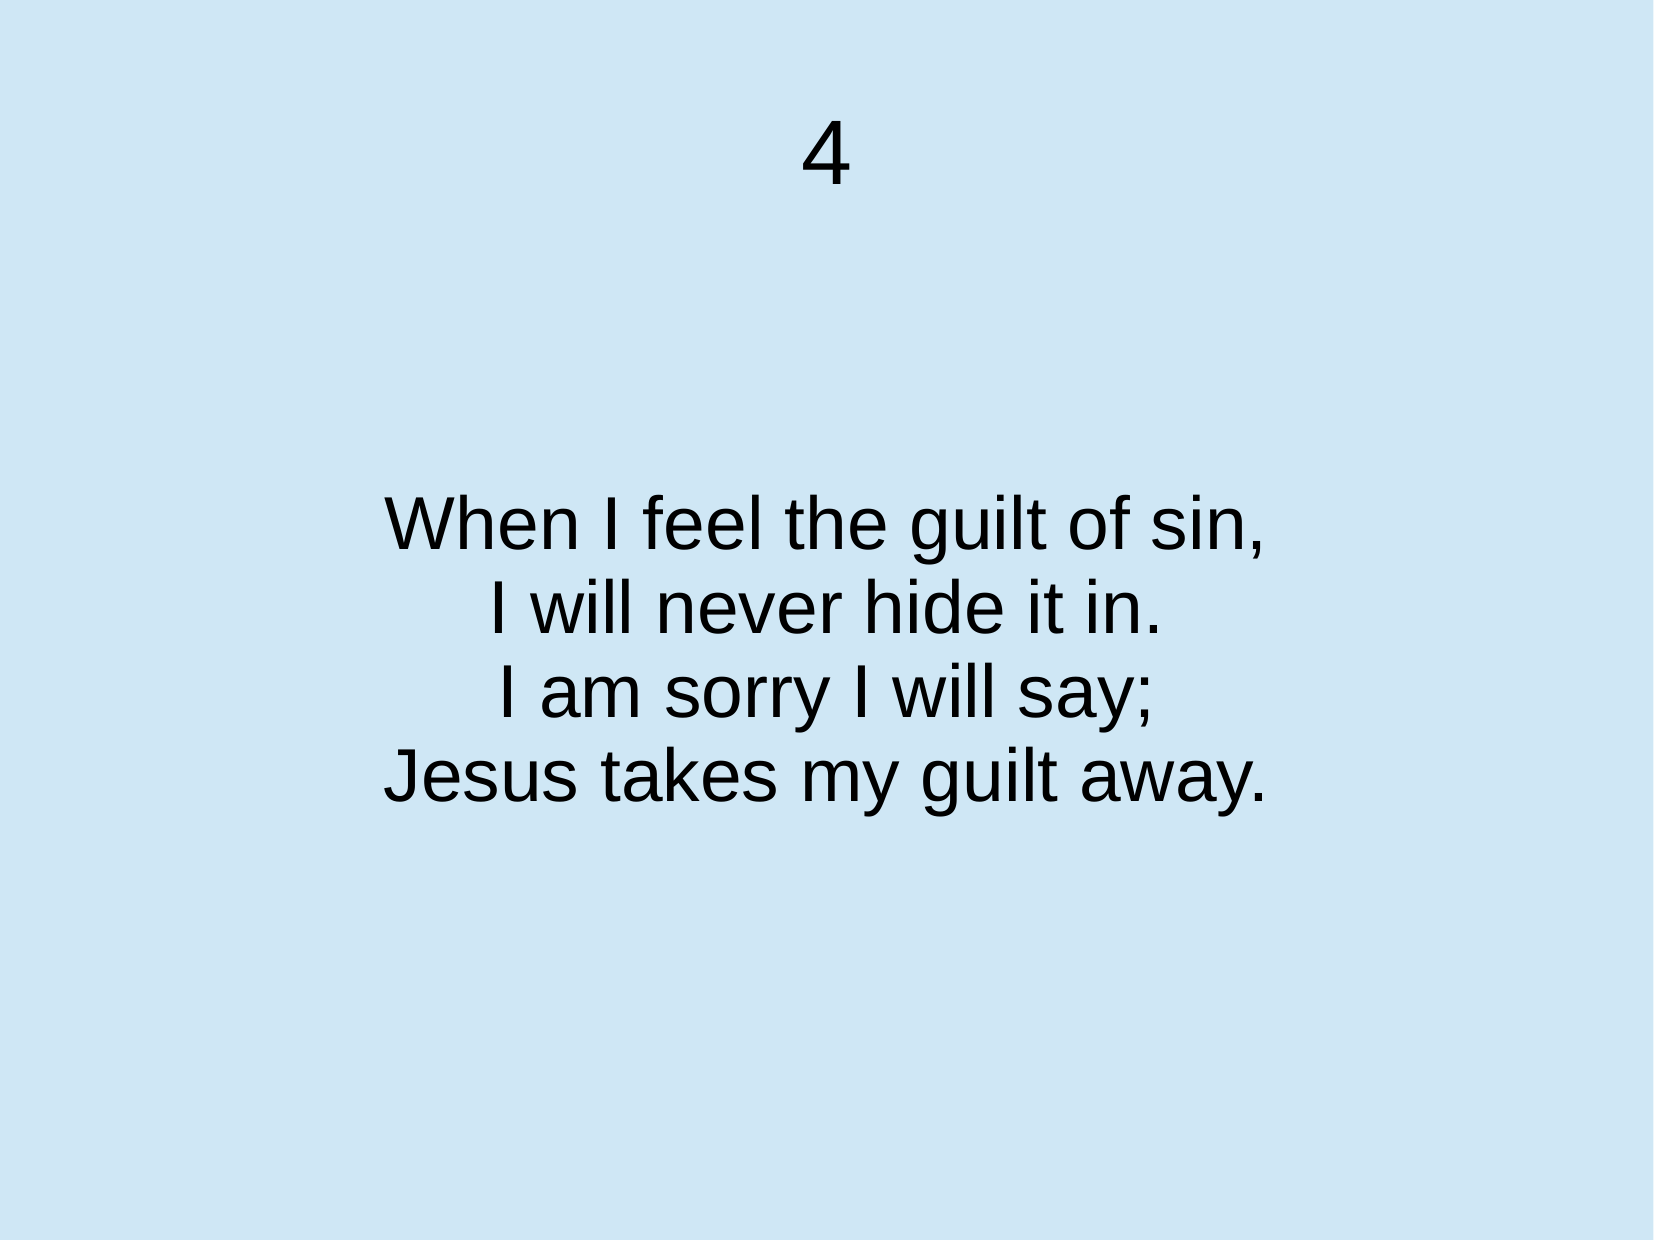

# 4
When I feel the guilt of sin,
I will never hide it in.
I am sorry I will say;
Jesus takes my guilt away.